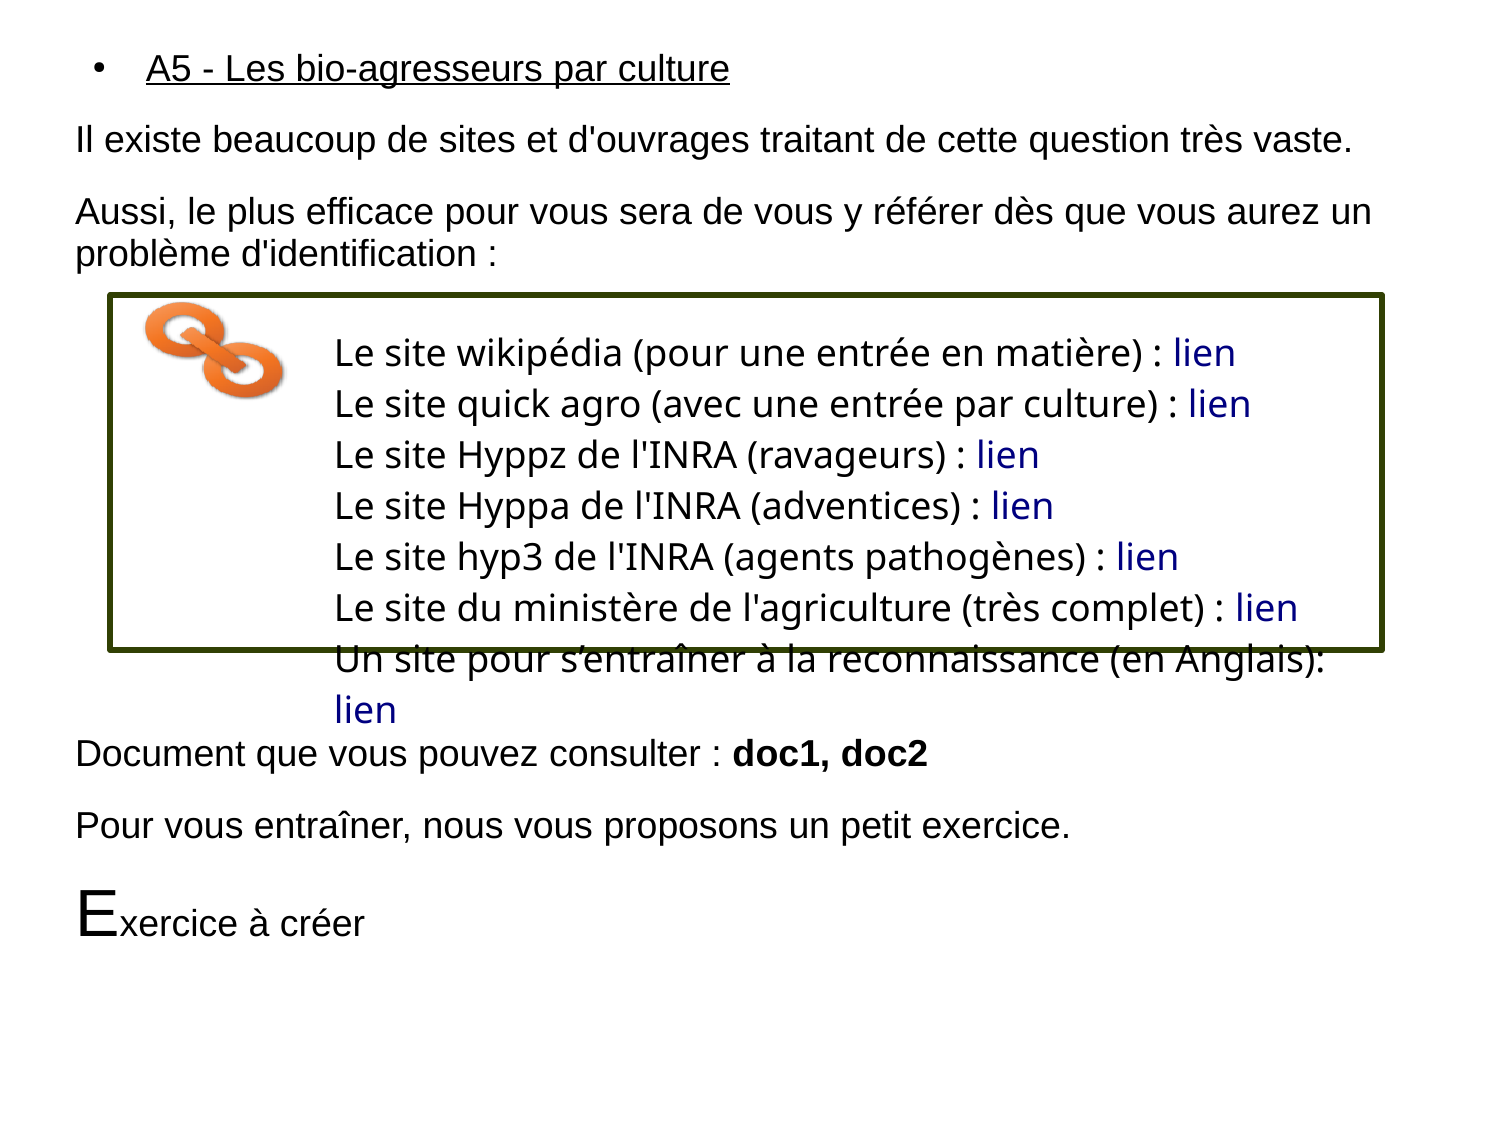

# A5 - Les bio-agresseurs par culture
Il existe beaucoup de sites et d'ouvrages traitant de cette question très vaste.
Aussi, le plus efficace pour vous sera de vous y référer dès que vous aurez un problème d'identification :
Document que vous pouvez consulter : doc1, doc2
Pour vous entraîner, nous vous proposons un petit exercice.
Exercice à créer
Le site wikipédia (pour une entrée en matière) : lien
Le site quick agro (avec une entrée par culture) : lien
Le site Hyppz de l'INRA (ravageurs) : lien
Le site Hyppa de l'INRA (adventices) : lien
Le site hyp3 de l'INRA (agents pathogènes) : lien
Le site du ministère de l'agriculture (très complet) : lien
Un site pour s’entraîner à la reconnaissance (en Anglais): lien